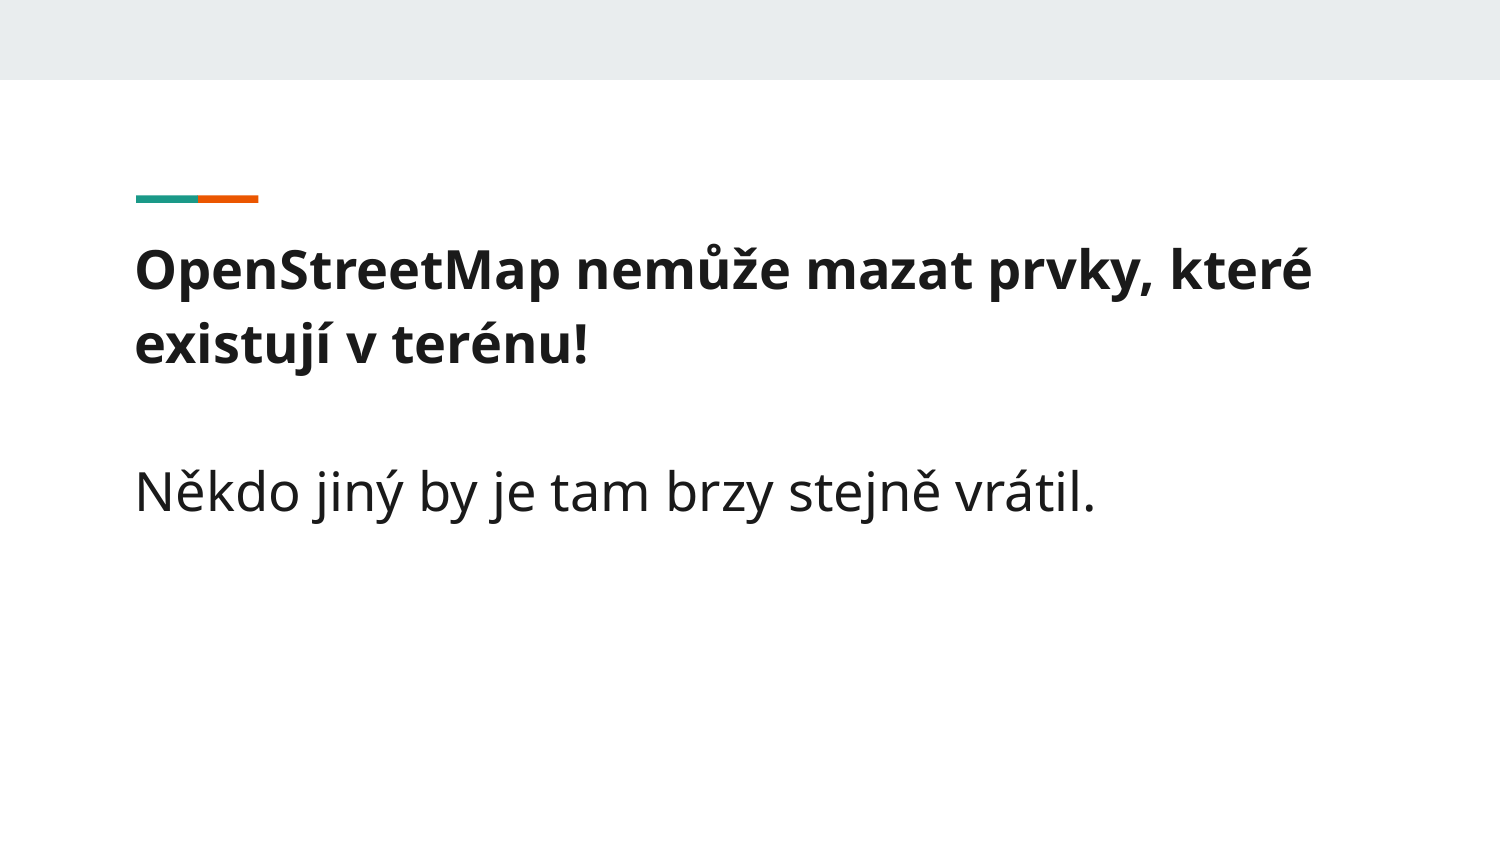

# OpenStreetMap nemůže mazat prvky, které existují v terénu! Někdo jiný by je tam brzy stejně vrátil.